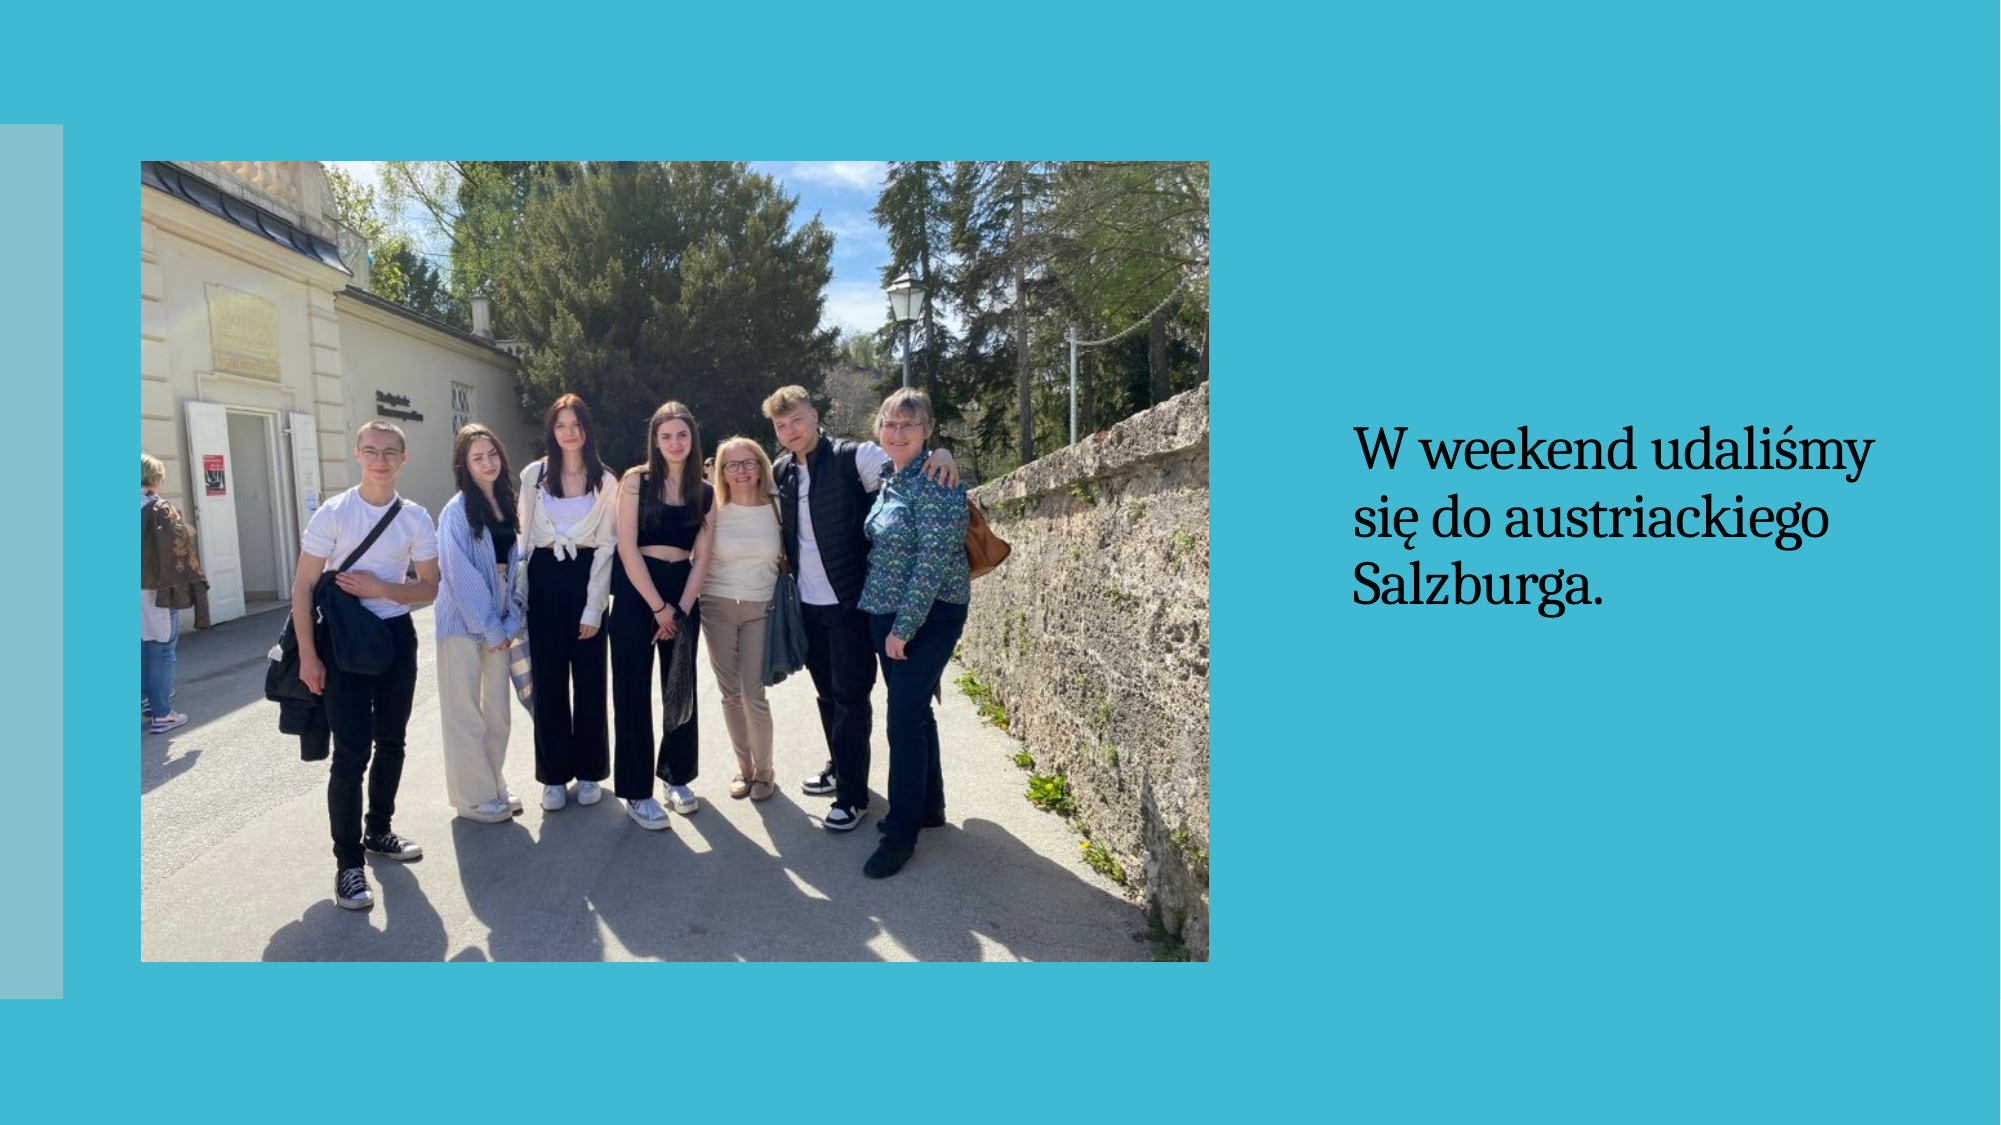

# W weekend udaliśmy się do austriackiego Salzburga.